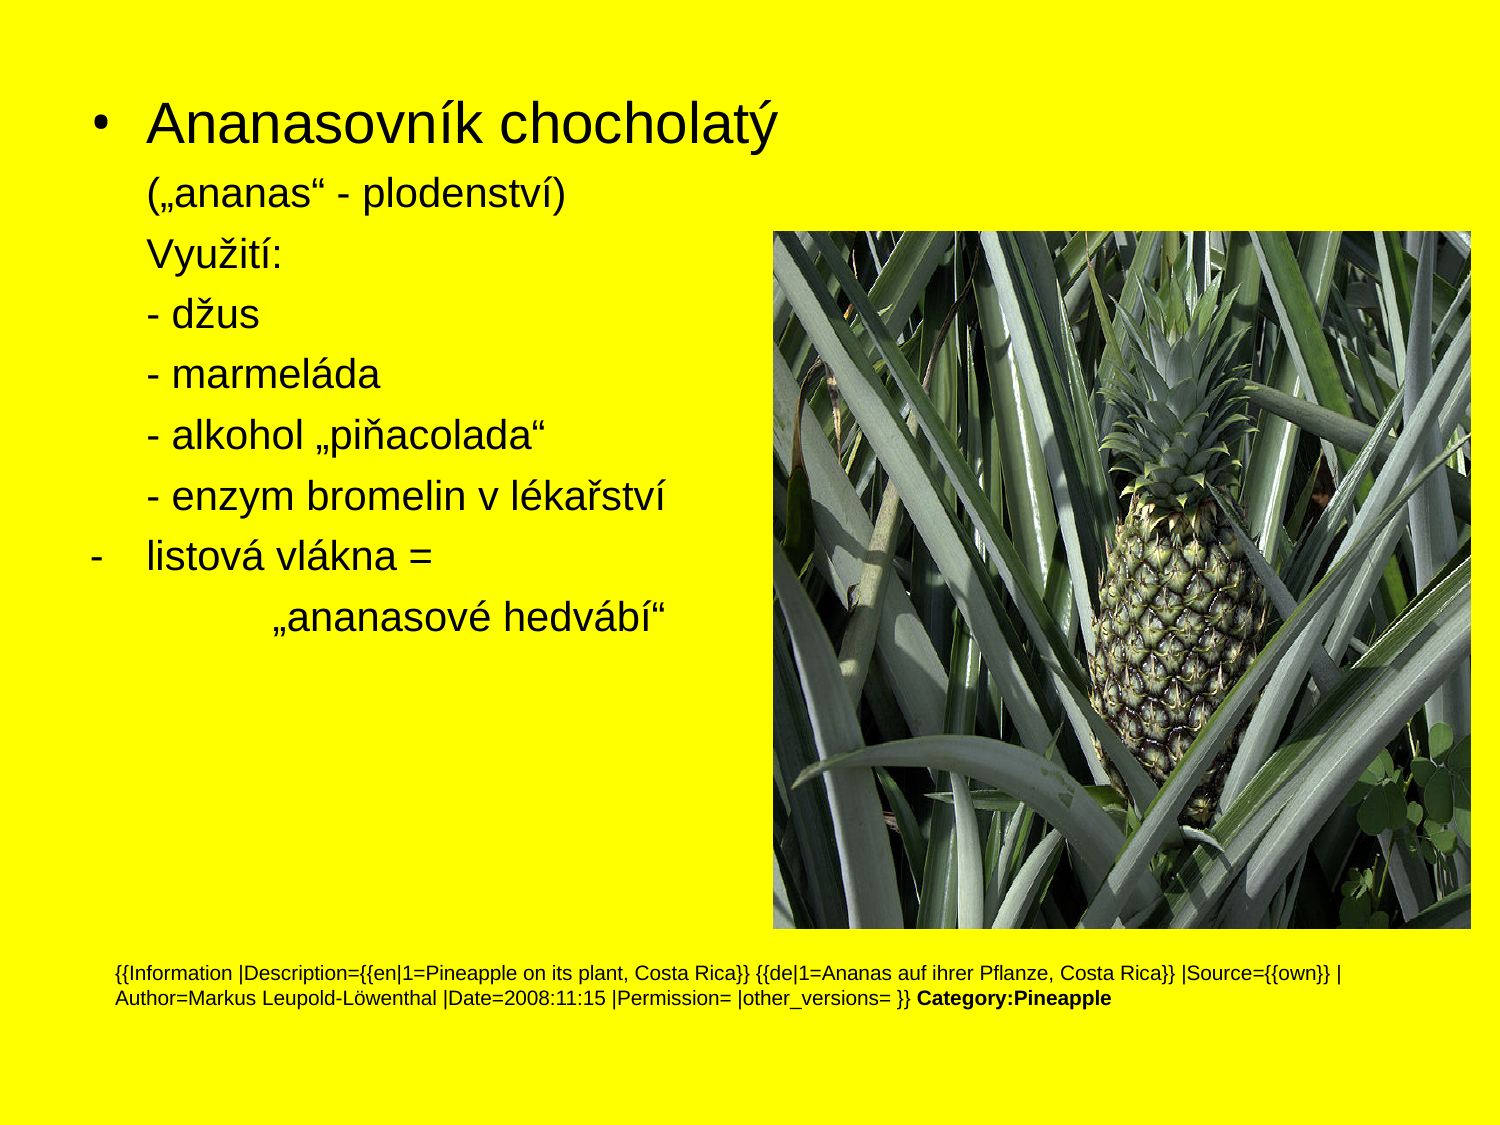

#
Ananasovník chocholatý
(„ananas“ - plodenství)
Využití:
- džus
- marmeláda
- alkohol „piňacolada“
- enzym bromelin v lékařství
listová vlákna =
 „ananasové hedvábí“
{{Information |Description={{en|1=Pineapple on its plant, Costa Rica}} {{de|1=Ananas auf ihrer Pflanze, Costa Rica}} |Source={{own}} |Author=Markus Leupold-Löwenthal |Date=2008:11:15 |Permission= |other_versions= }} Category:Pineapple